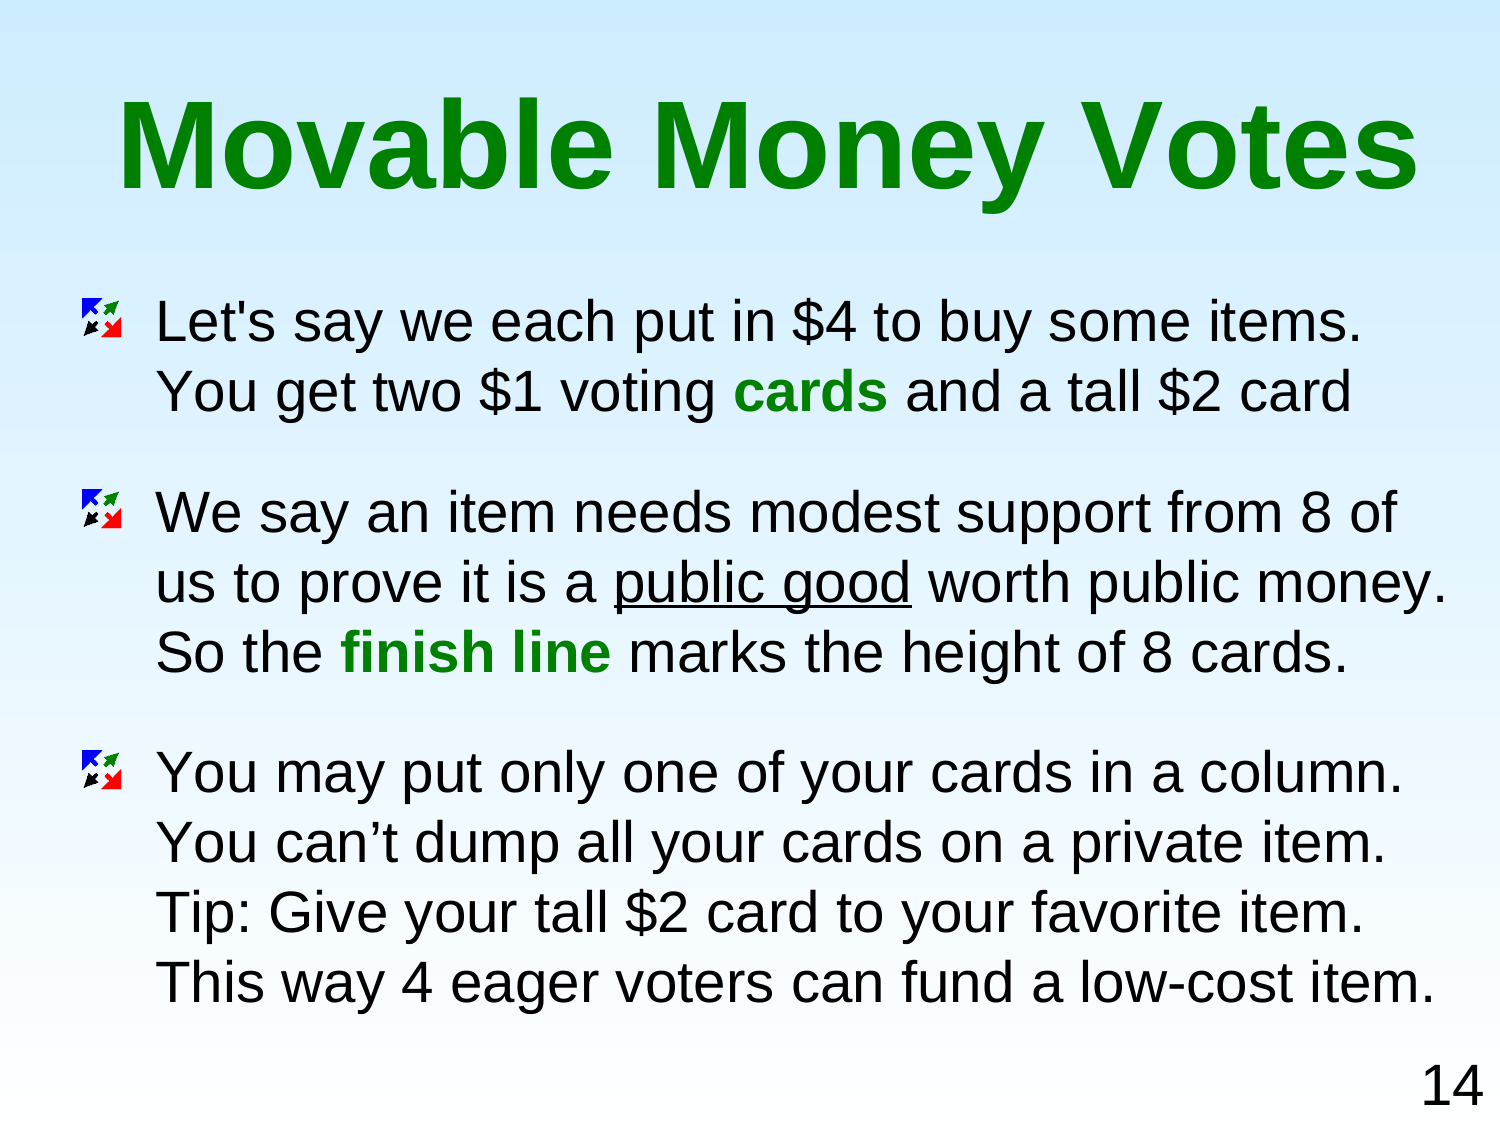

# Movable Money Votes
Let's say we each put in $4 to buy some items.
You get two $1 voting cards and a tall $2 card
We say an item needs modest support from 8 of
us to prove it is a public good worth public money.
So the finish line marks the height of 8 cards.
You may put only one of your cards in a column.
You can’t dump all your cards on a private item.
Tip: Give your tall $2 card to your favorite item.
This way 4 eager voters can fund a low-cost item.